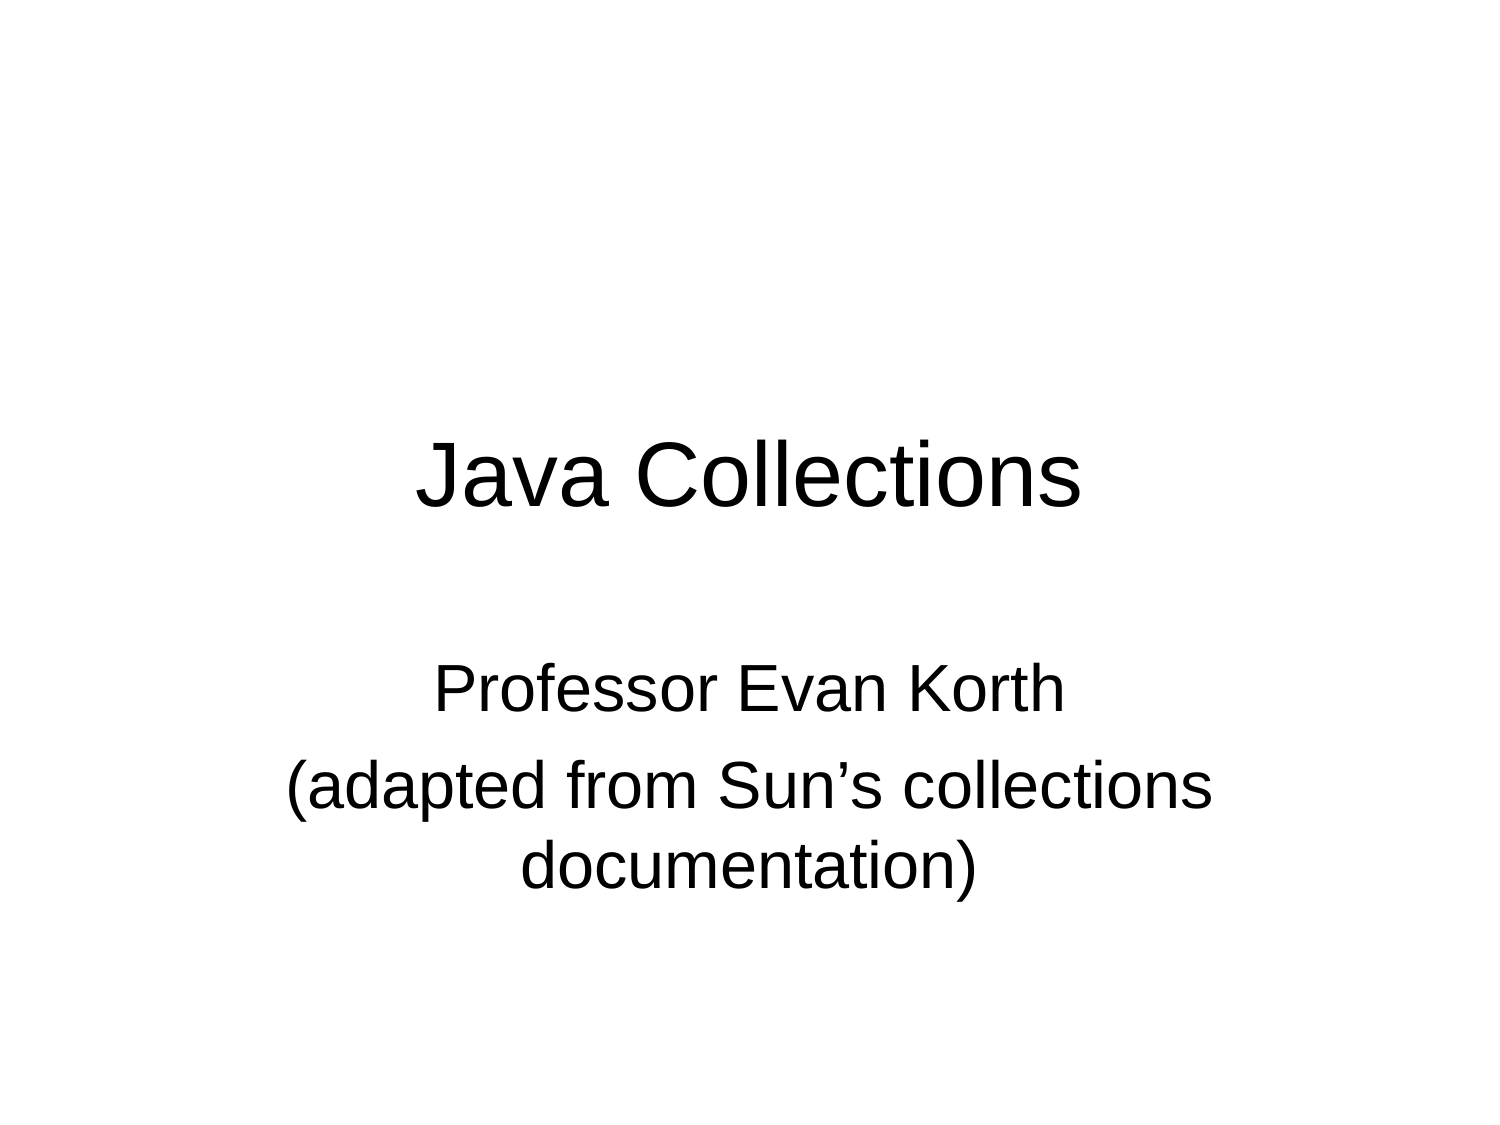

# Java Collections
Professor Evan Korth
(adapted from Sun’s collections documentation)